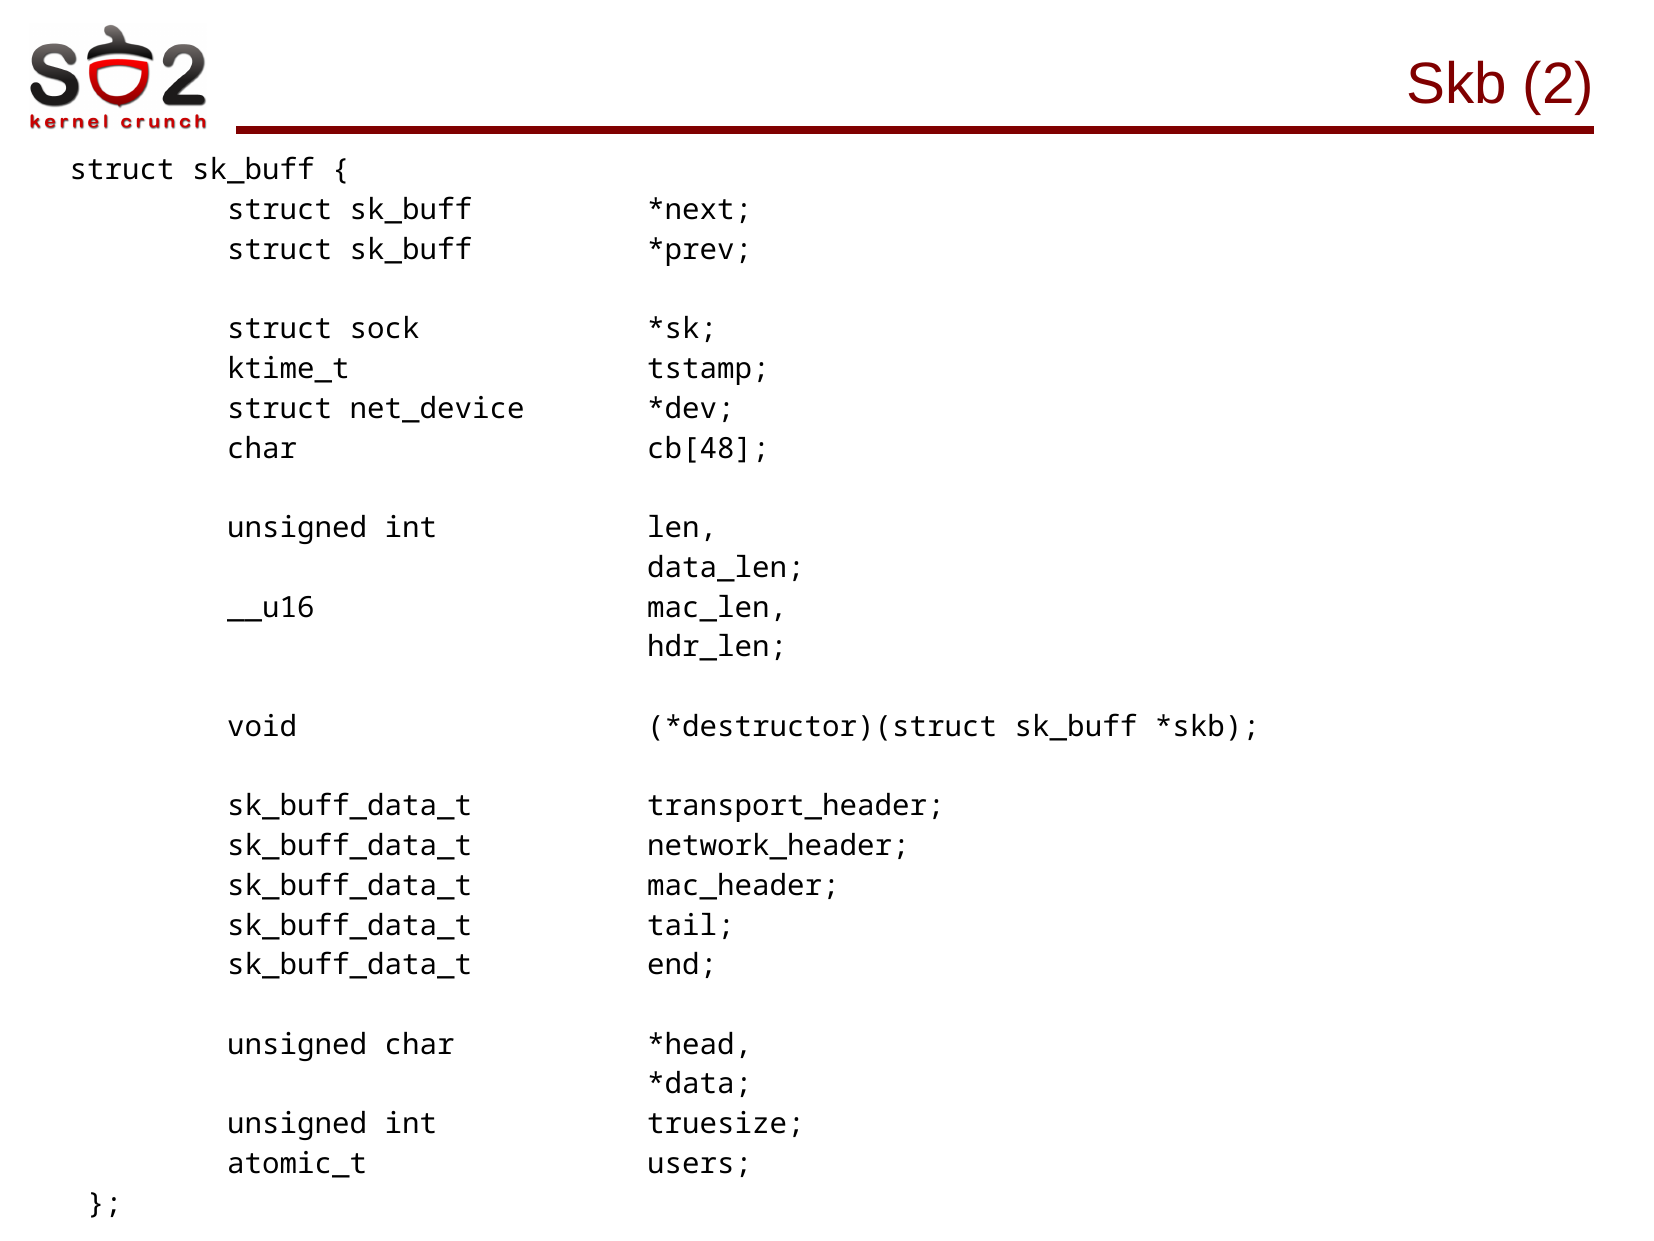

# Skb (2)
struct sk_buff {
 struct sk_buff *next;
 struct sk_buff *prev;
 struct sock *sk;
 ktime_t tstamp;
 struct net_device *dev;
 char cb[48];
 unsigned int len,
 data_len;
 __u16 mac_len,
 hdr_len;
 void (*destructor)(struct sk_buff *skb);
 sk_buff_data_t transport_header;
 sk_buff_data_t network_header;
 sk_buff_data_t mac_header;
 sk_buff_data_t tail;
 sk_buff_data_t end;
 unsigned char *head,
 *data;
 unsigned int truesize;
 atomic_t users;
 };